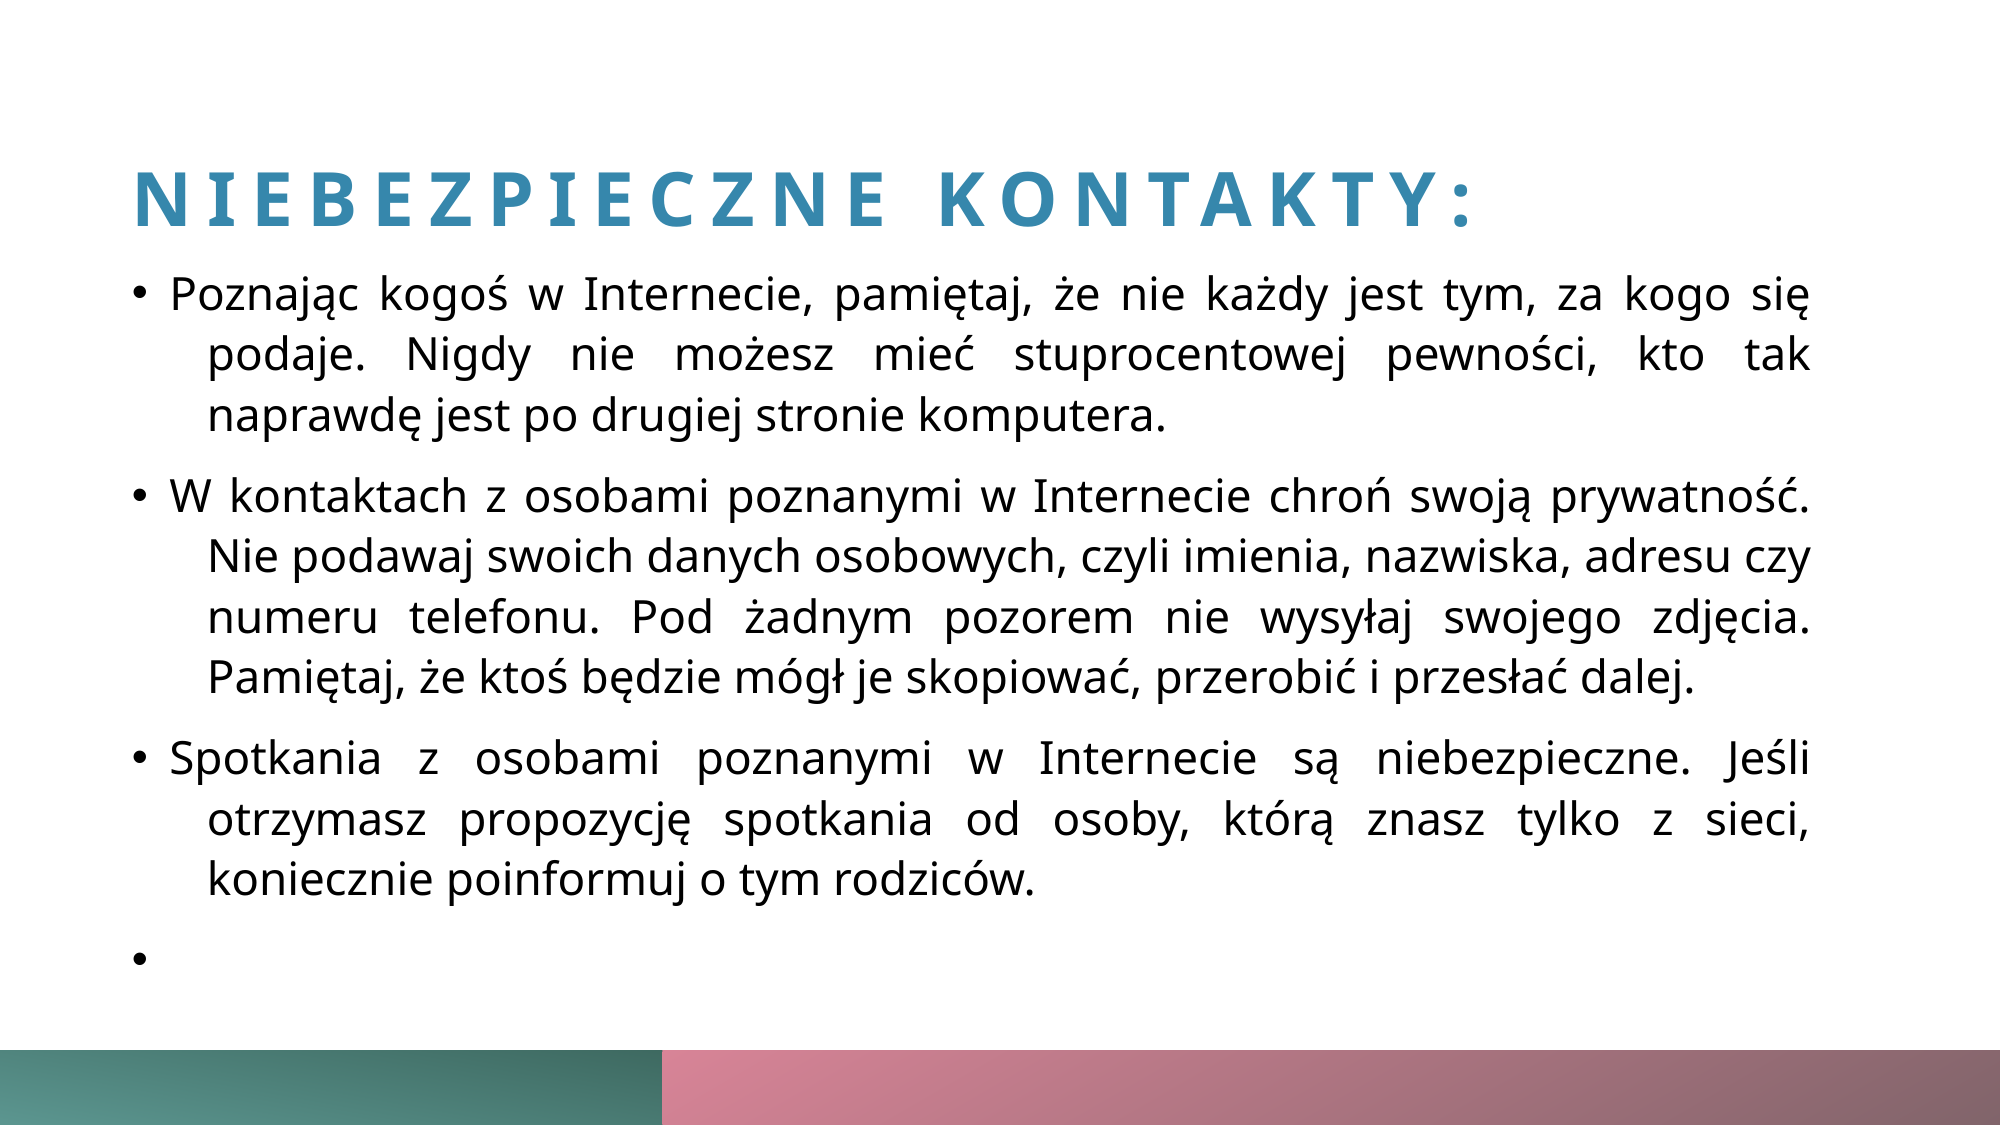

# Niebezpieczne kontakty:
Poznając kogoś w Internecie, pamiętaj, że nie każdy jest tym, za kogo się podaje. Nigdy nie możesz mieć stuprocentowej pewności, kto tak naprawdę jest po drugiej stronie komputera.
W kontaktach z osobami poznanymi w Internecie chroń swoją prywatność. Nie podawaj swoich danych osobowych, czyli imienia, nazwiska, adresu czy numeru telefonu. Pod żadnym pozorem nie wysyłaj swojego zdjęcia. Pamiętaj, że ktoś będzie mógł je skopiować, przerobić i przesłać dalej.
Spotkania z osobami poznanymi w Internecie są niebezpieczne. Jeśli otrzymasz propozycję spotkania od osoby, którą znasz tylko z sieci, koniecznie poinformuj o tym rodziców.